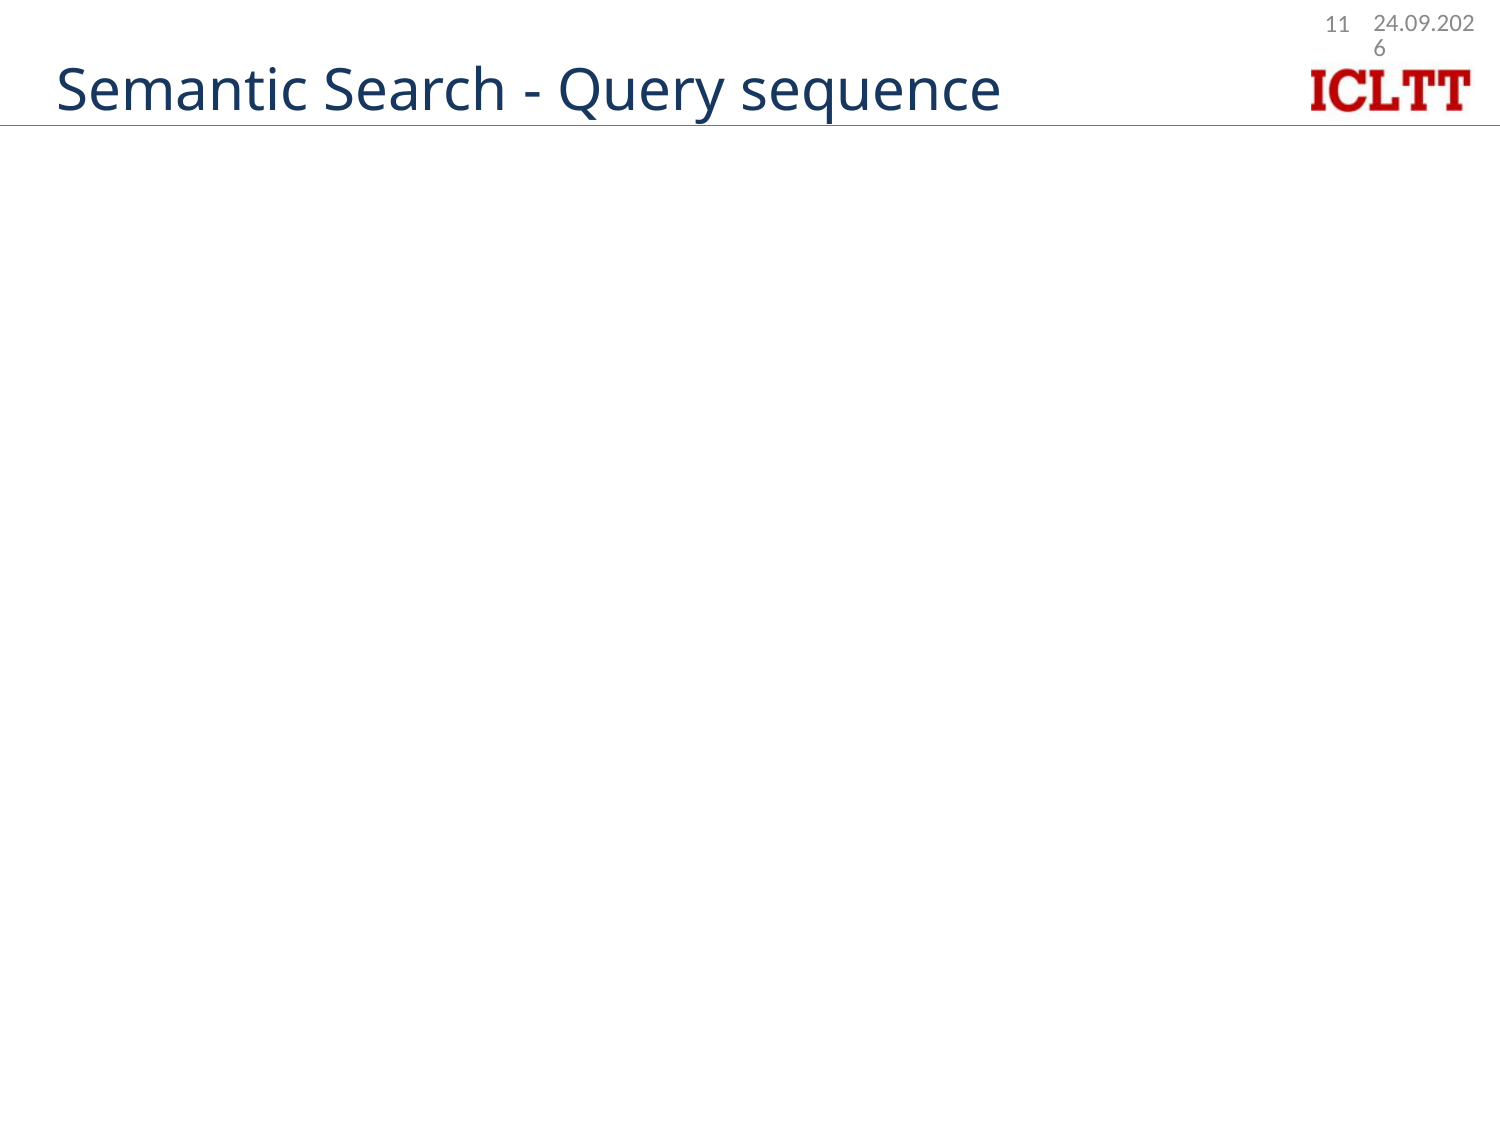

11
# Semantic Search - Query sequence